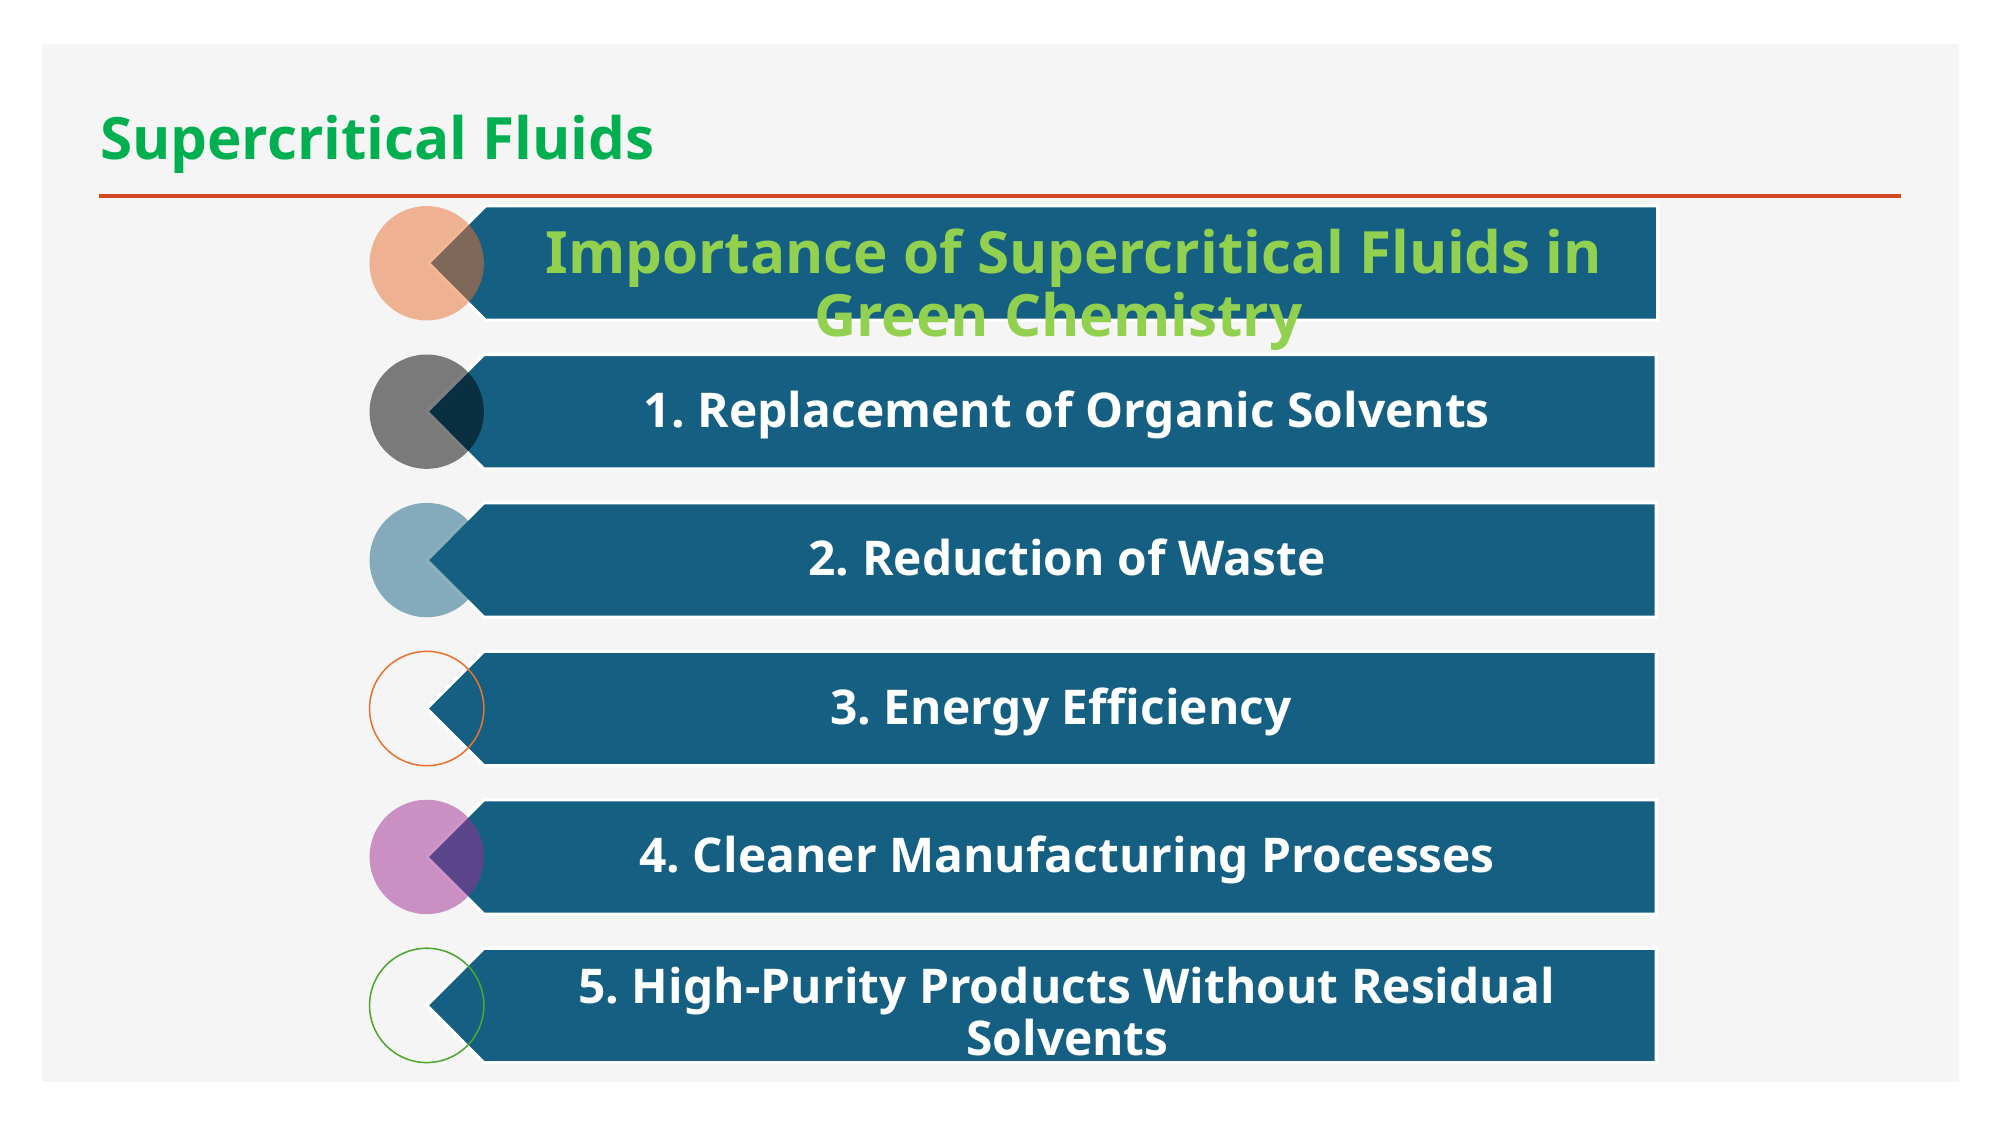

# Supercritical Fluids
 Importance of Supercritical Fluids in Green Chemistry
1. Replacement of Organic Solvents
2. Reduction of Waste
3. Energy Efficiency
4. Cleaner Manufacturing Processes
5. High-Purity Products Without Residual Solvents